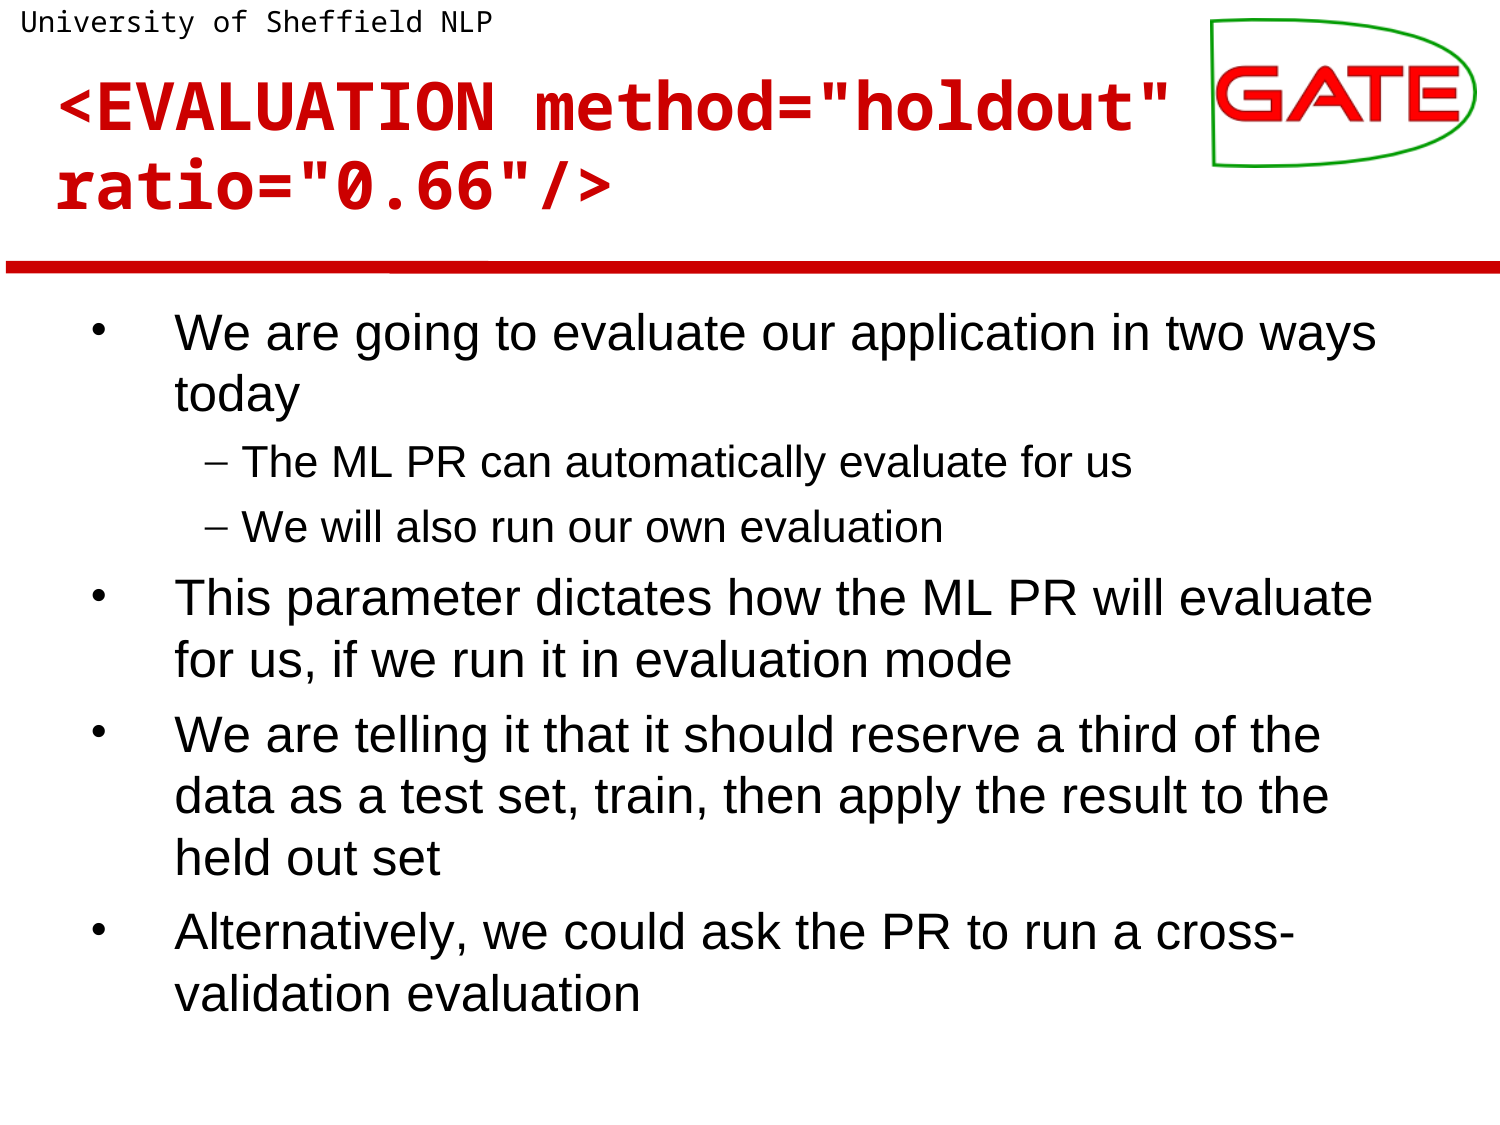

# <EVALUATION method="holdout" ratio="0.66"/>
We are going to evaluate our application in two ways today
The ML PR can automatically evaluate for us
We will also run our own evaluation
This parameter dictates how the ML PR will evaluate for us, if we run it in evaluation mode
We are telling it that it should reserve a third of the data as a test set, train, then apply the result to the held out set
Alternatively, we could ask the PR to run a cross-validation evaluation